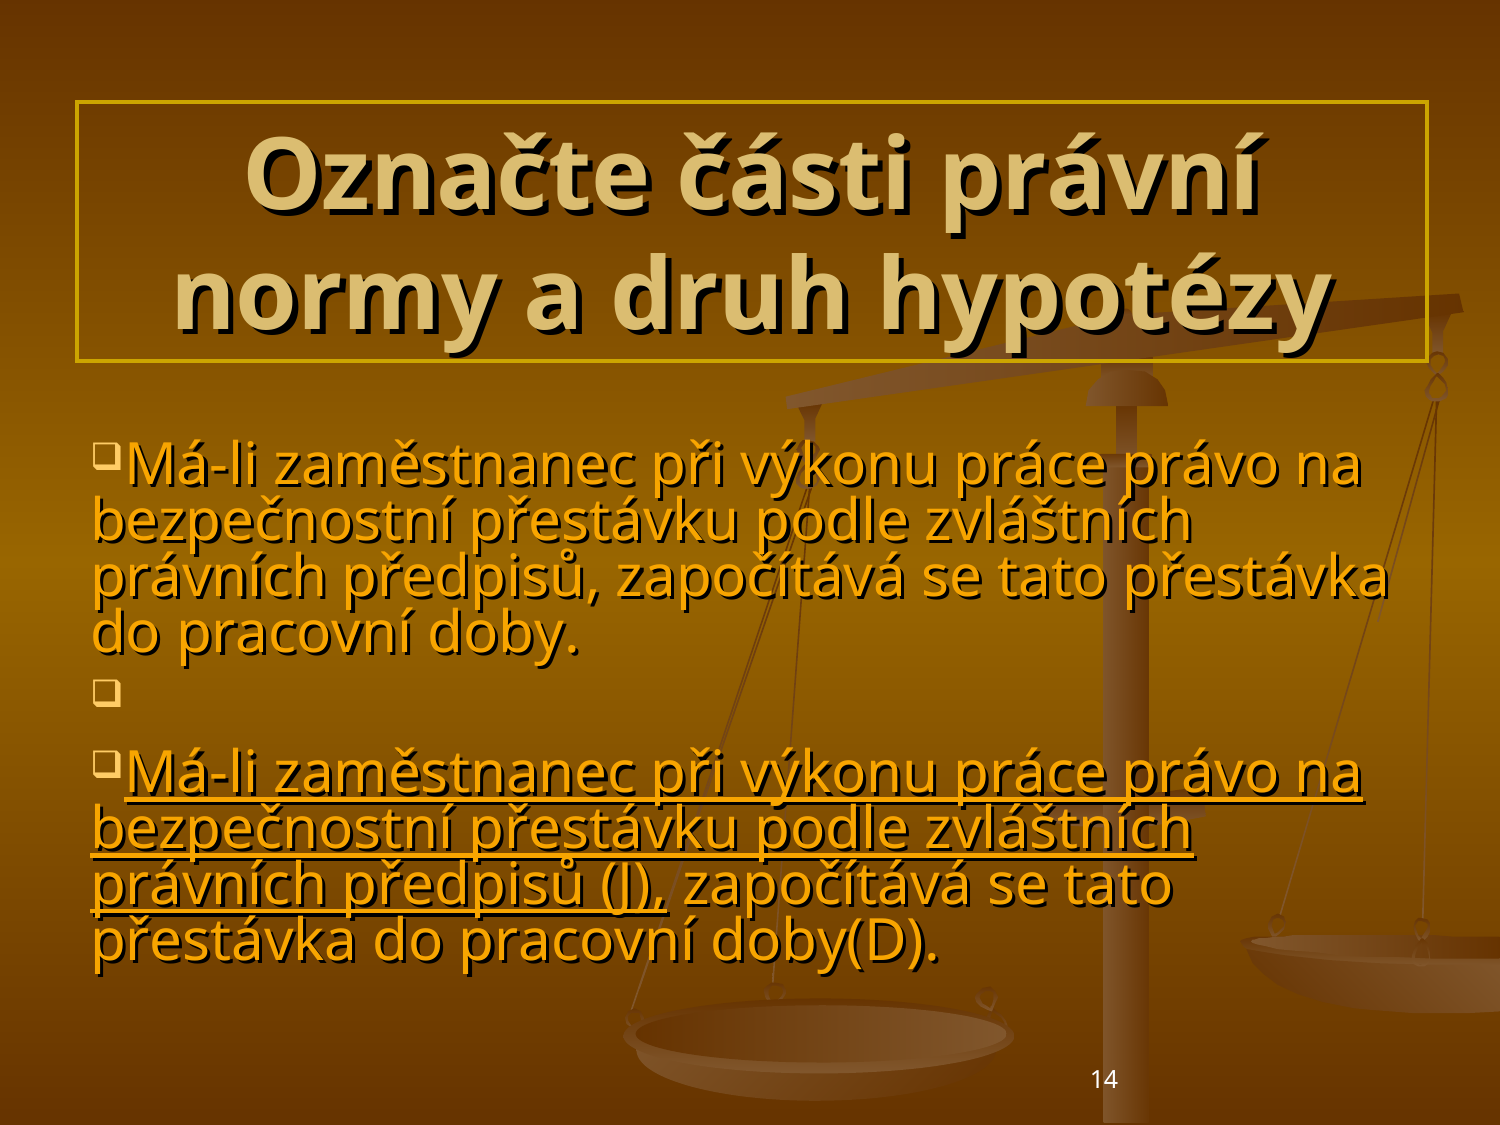

# Označte části právní normy a druh hypotézy
Má-li zaměstnanec při výkonu práce právo na bezpečnostní přestávku podle zvláštních právních předpisů, započítává se tato přestávka do pracovní doby.
Má-li zaměstnanec při výkonu práce právo na bezpečnostní přestávku podle zvláštních právních předpisů (J), započítává se tato přestávka do pracovní doby(D).